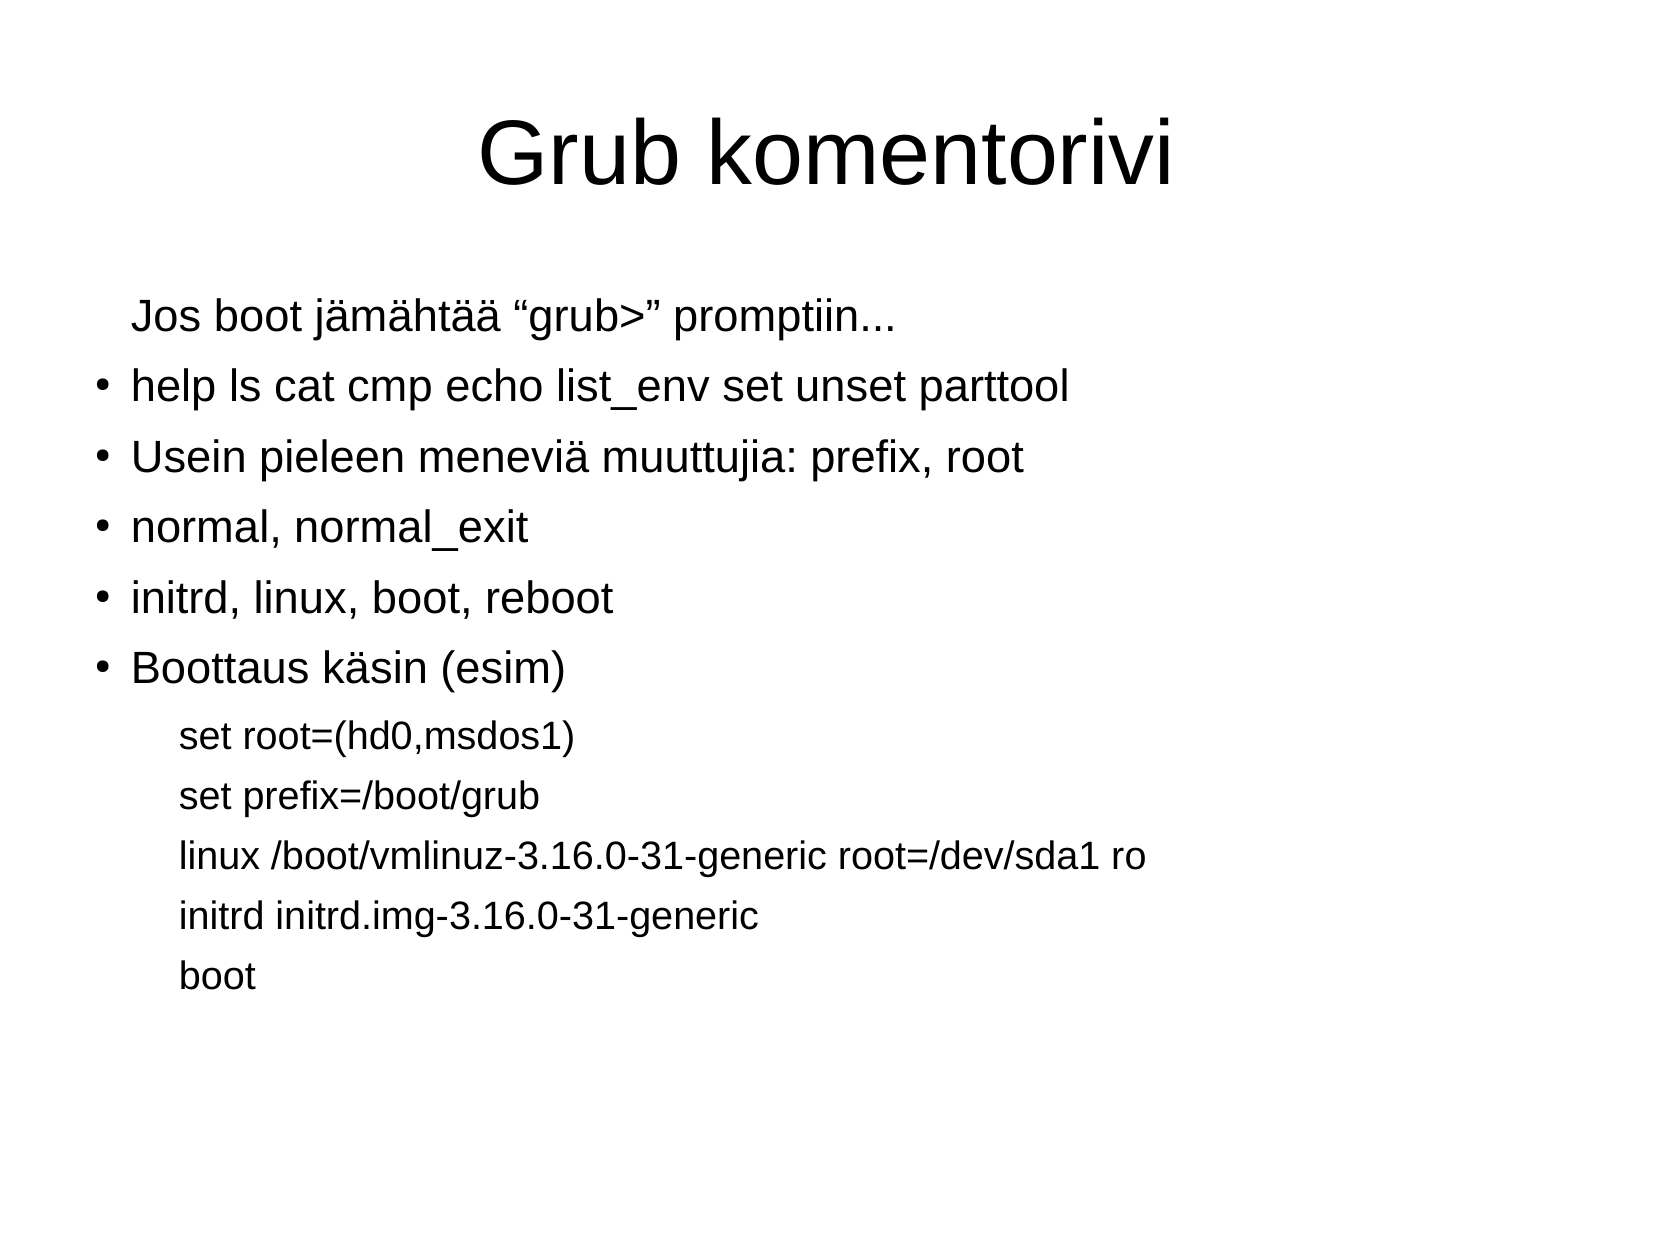

# Grub komentorivi
Jos boot jämähtää “grub>” promptiin...
help ls cat cmp echo list_env set unset parttool
Usein pieleen meneviä muuttujia: prefix, root
normal, normal_exit
initrd, linux, boot, reboot
Boottaus käsin (esim)
set root=(hd0,msdos1)
set prefix=/boot/grub
linux /boot/vmlinuz-3.16.0-31-generic root=/dev/sda1 ro
initrd initrd.img-3.16.0-31-generic
boot